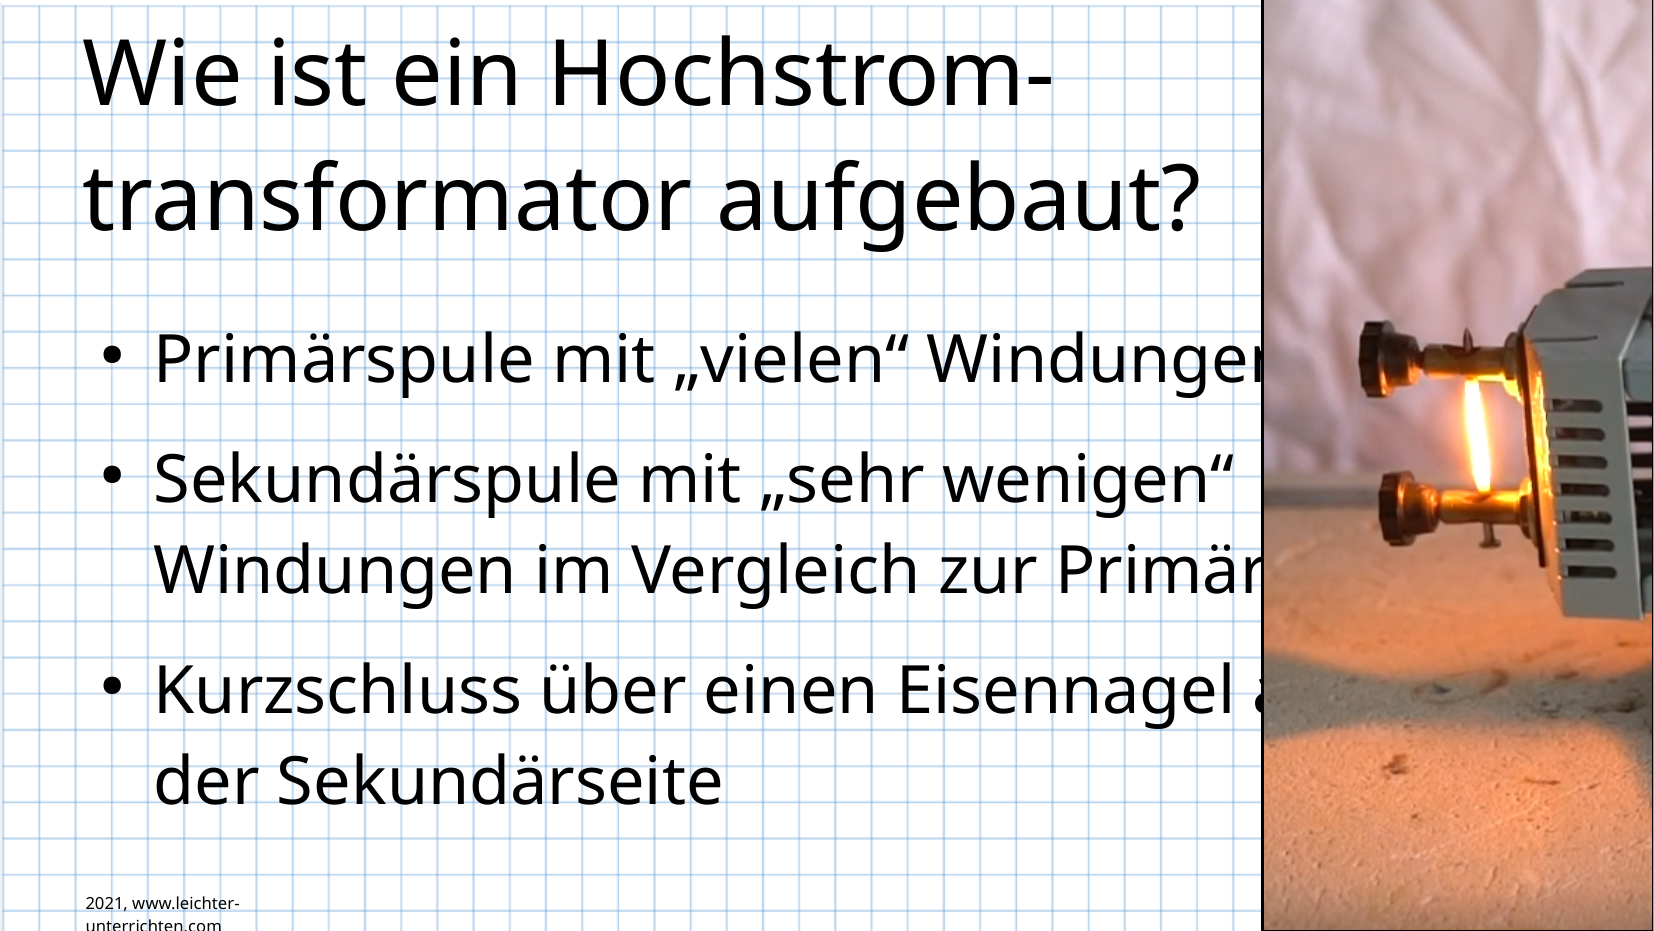

# Wie ist ein Hochstrom- transformator aufgebaut?
Primärspule mit „vielen“ Windungen
Sekundärspule mit „sehr wenigen“
Windungen im Vergleich zur Primärspule
Kurzschluss über einen Eisennagel auf
der Sekundärseite